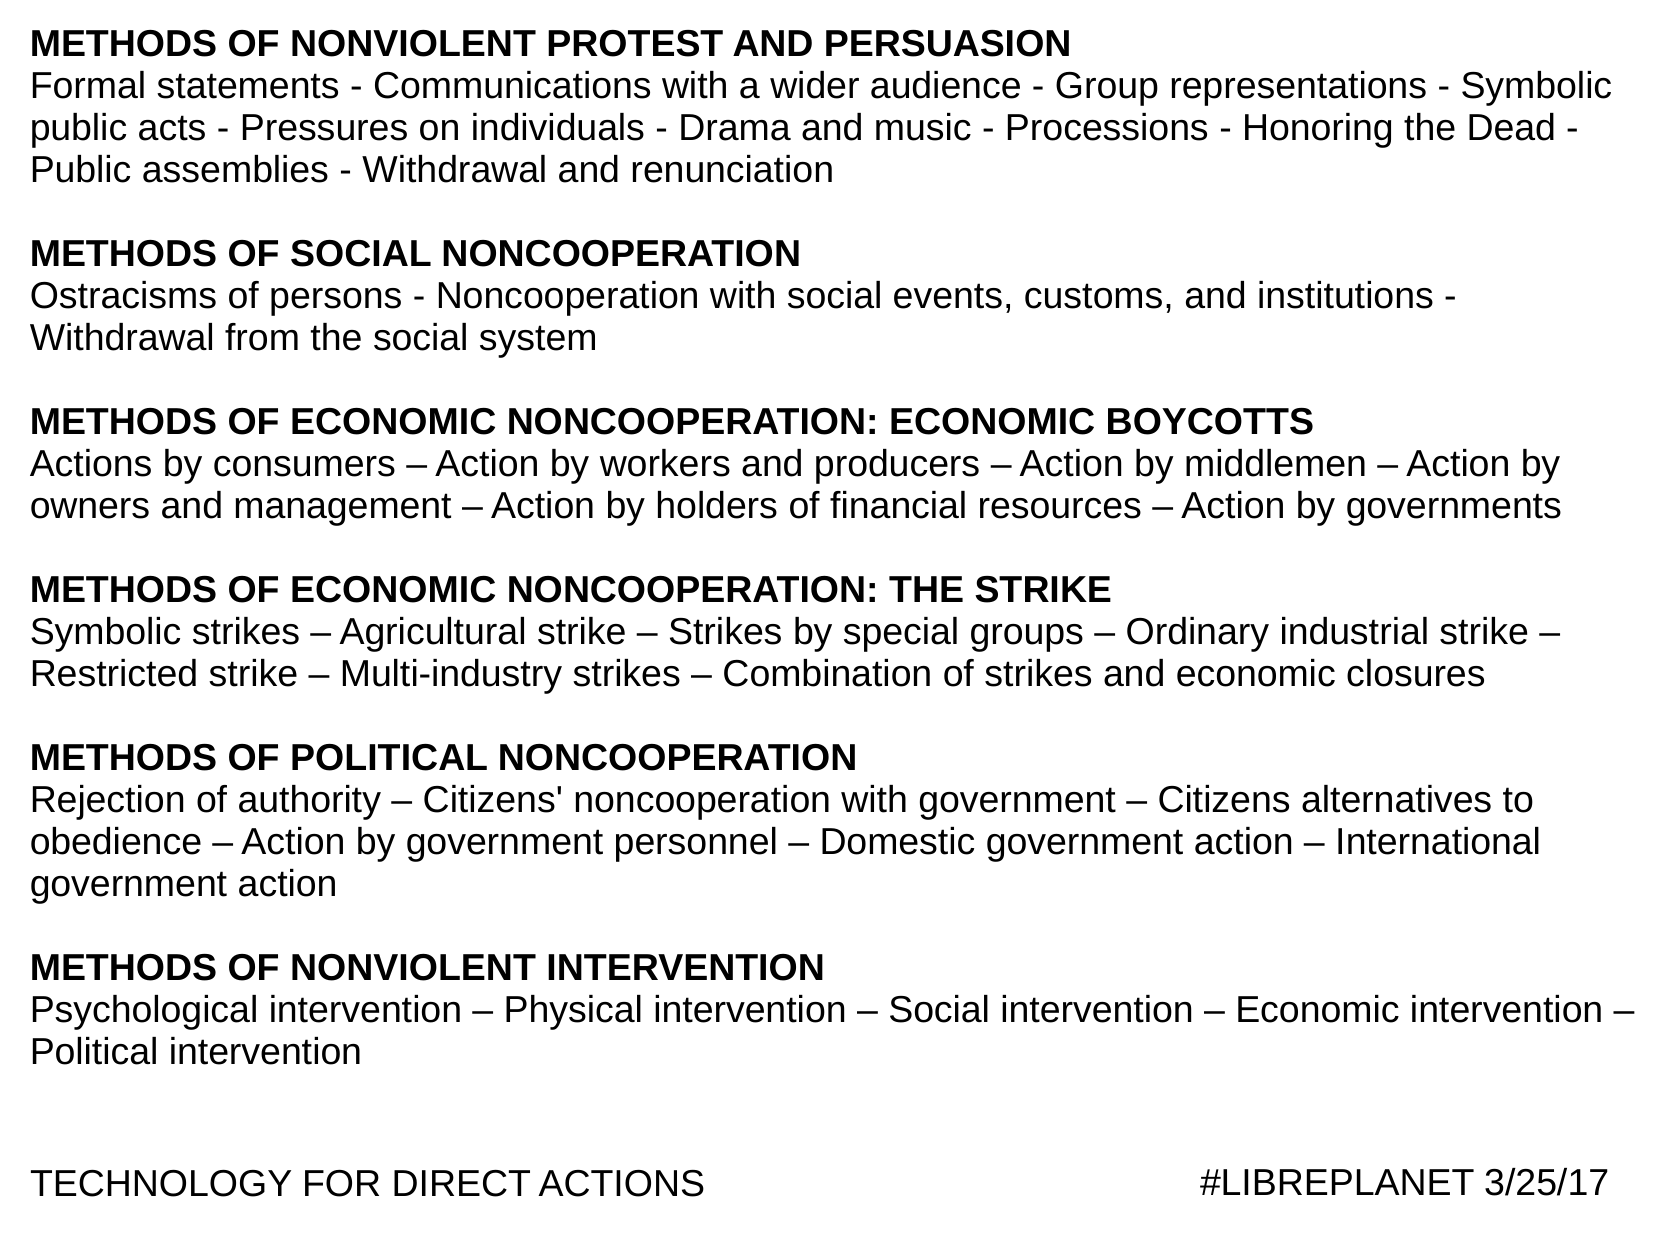

METHODS OF NONVIOLENT PROTEST AND PERSUASION
Formal statements - Communications with a wider audience - Group representations - Symbolic public acts - Pressures on individuals - Drama and music - Processions - Honoring the Dead - Public assemblies - Withdrawal and renunciation
METHODS OF SOCIAL NONCOOPERATION
Ostracisms of persons - Noncooperation with social events, customs, and institutions - Withdrawal from the social system
METHODS OF ECONOMIC NONCOOPERATION: ECONOMIC BOYCOTTS
Actions by consumers – Action by workers and producers – Action by middlemen – Action by owners and management – Action by holders of financial resources – Action by governments
METHODS OF ECONOMIC NONCOOPERATION: THE STRIKE
Symbolic strikes – Agricultural strike – Strikes by special groups – Ordinary industrial strike – Restricted strike – Multi-industry strikes – Combination of strikes and economic closures
METHODS OF POLITICAL NONCOOPERATION
Rejection of authority – Citizens' noncooperation with government – Citizens alternatives to obedience – Action by government personnel – Domestic government action – International government action
METHODS OF NONVIOLENT INTERVENTION
Psychological intervention – Physical intervention – Social intervention – Economic intervention – Political intervention
# TECHNOLOGY FOR DIRECT ACTIONS
#LIBREPLANET 3/25/17